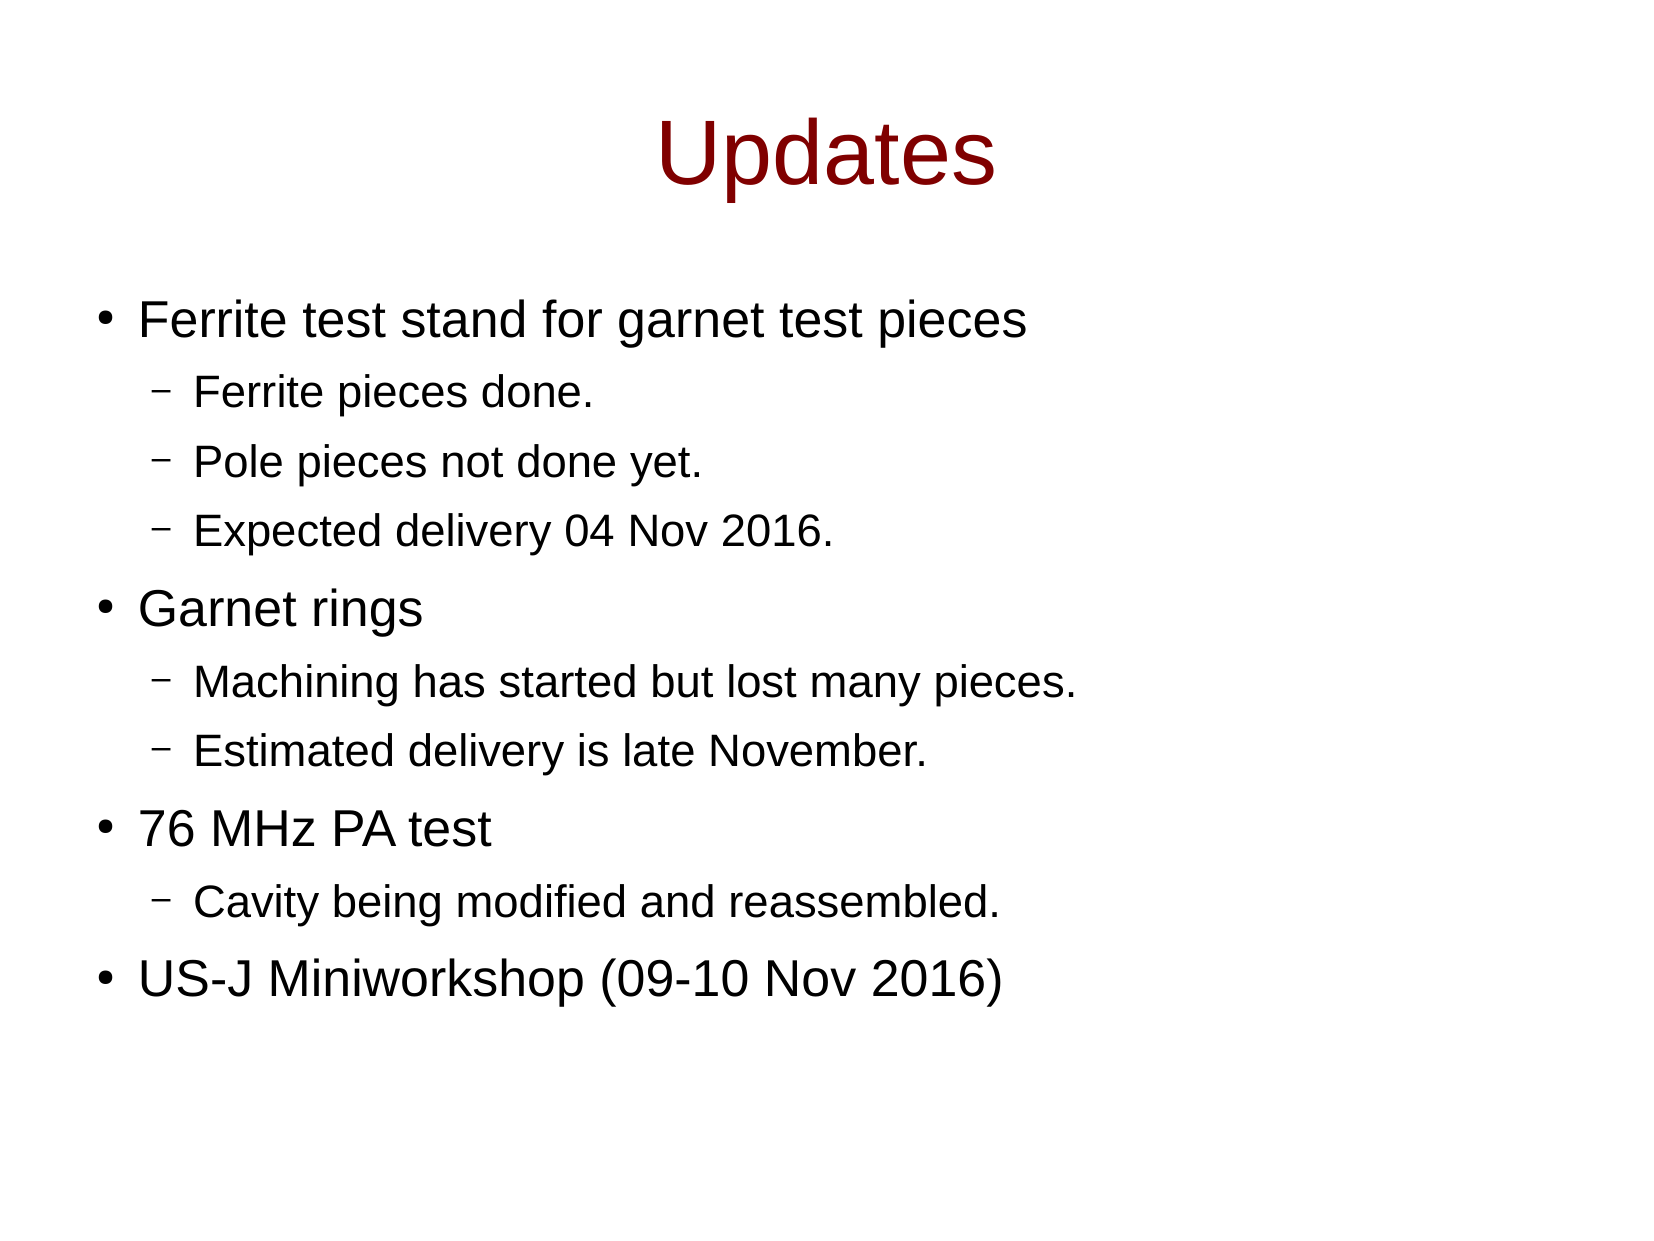

# Updates
Ferrite test stand for garnet test pieces
Ferrite pieces done.
Pole pieces not done yet.
Expected delivery 04 Nov 2016.
Garnet rings
Machining has started but lost many pieces.
Estimated delivery is late November.
76 MHz PA test
Cavity being modified and reassembled.
US-J Miniworkshop (09-10 Nov 2016)